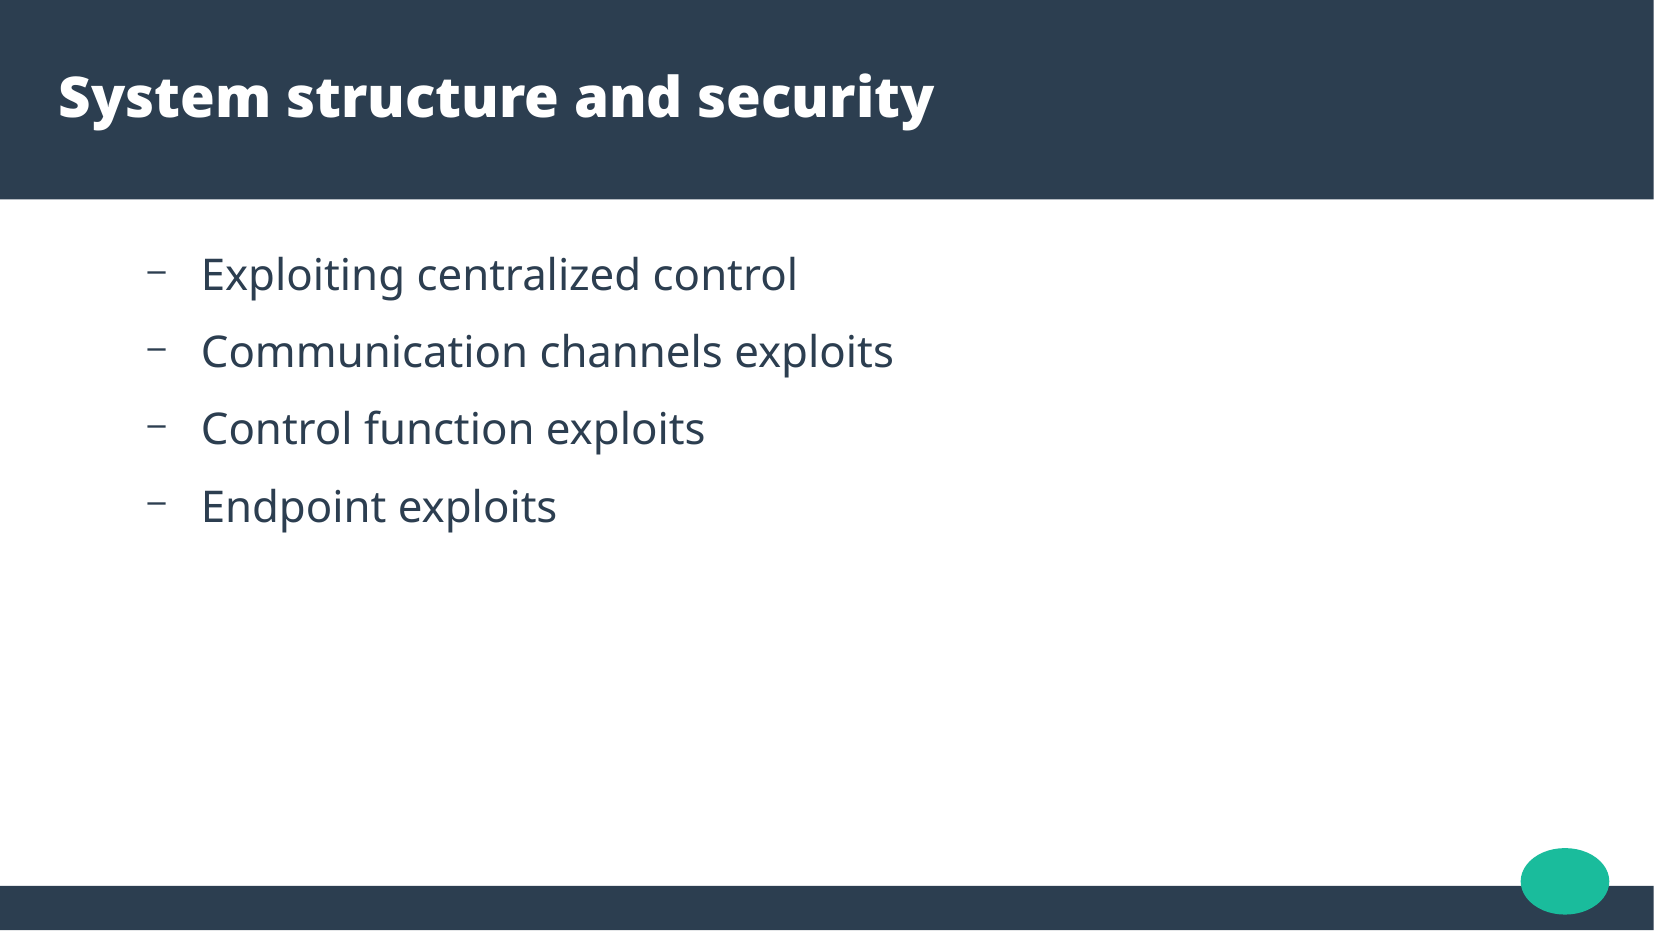

# System structure and security
Exploiting centralized control
Communication channels exploits
Control function exploits
Endpoint exploits